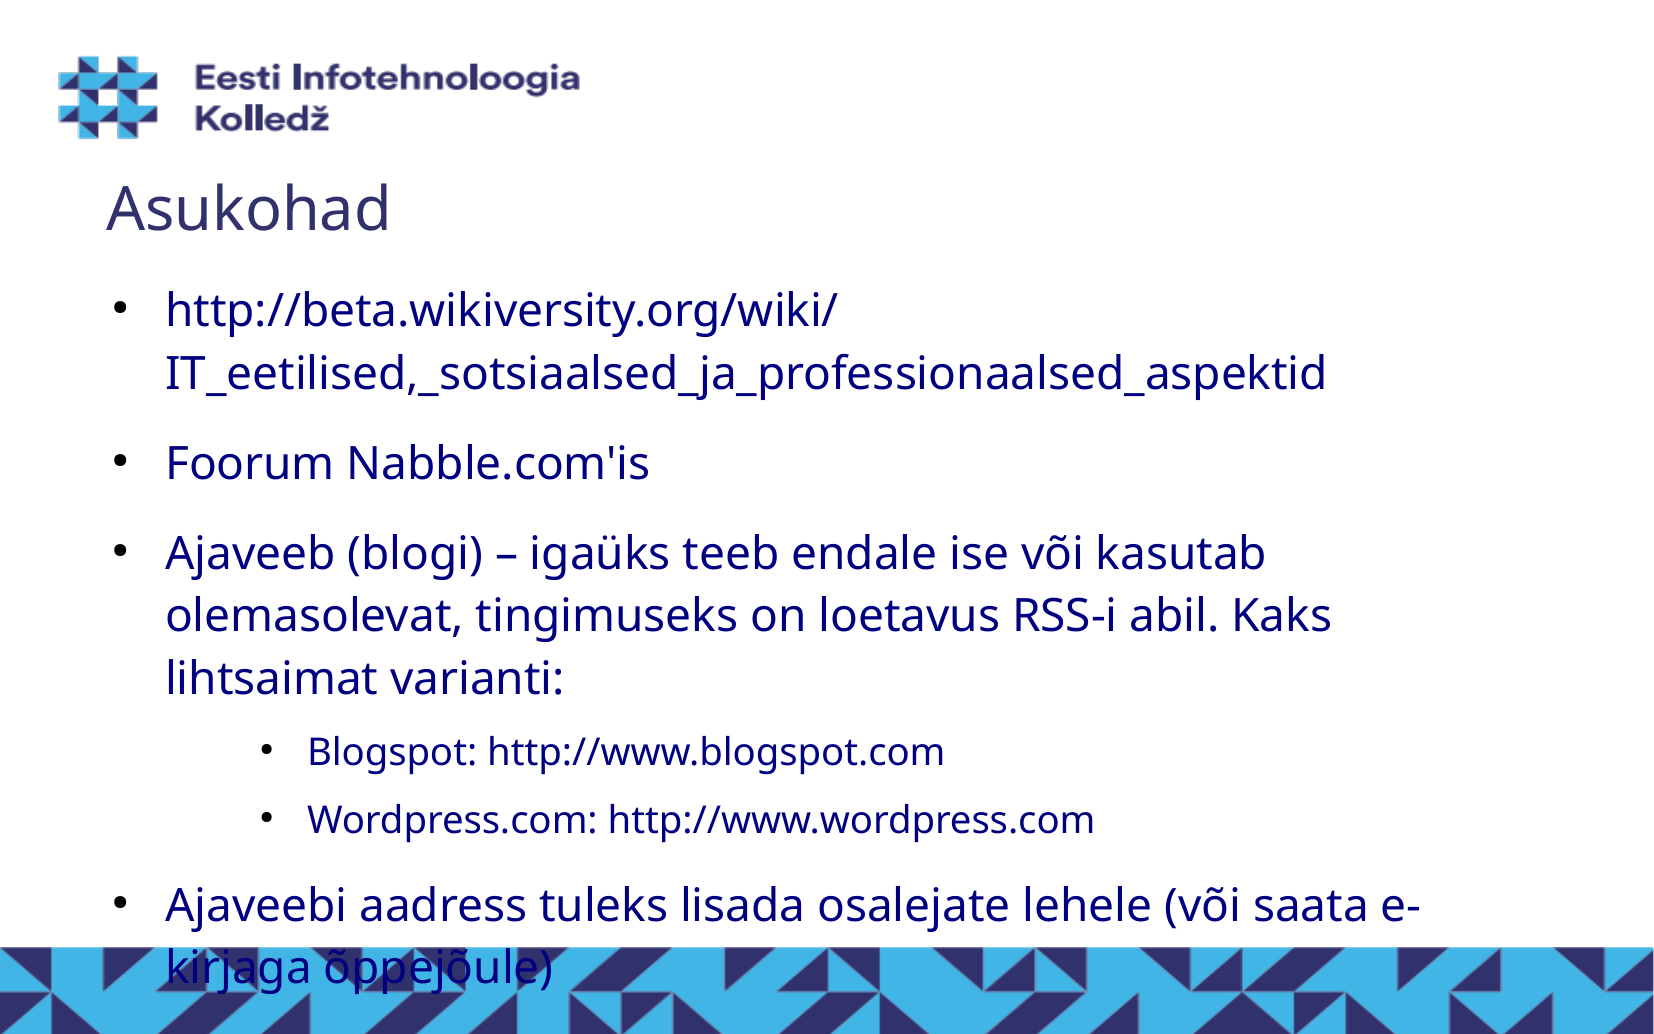

# Asukohad
http://beta.wikiversity.org/wiki/IT_eetilised,_sotsiaalsed_ja_professionaalsed_aspektid
Foorum Nabble.com'is
Ajaveeb (blogi) – igaüks teeb endale ise või kasutab olemasolevat, tingimuseks on loetavus RSS-i abil. Kaks lihtsaimat varianti:
Blogspot: http://www.blogspot.com
Wordpress.com: http://www.wordpress.com
Ajaveebi aadress tuleks lisada osalejate lehele (või saata e-kirjaga õppejõule)